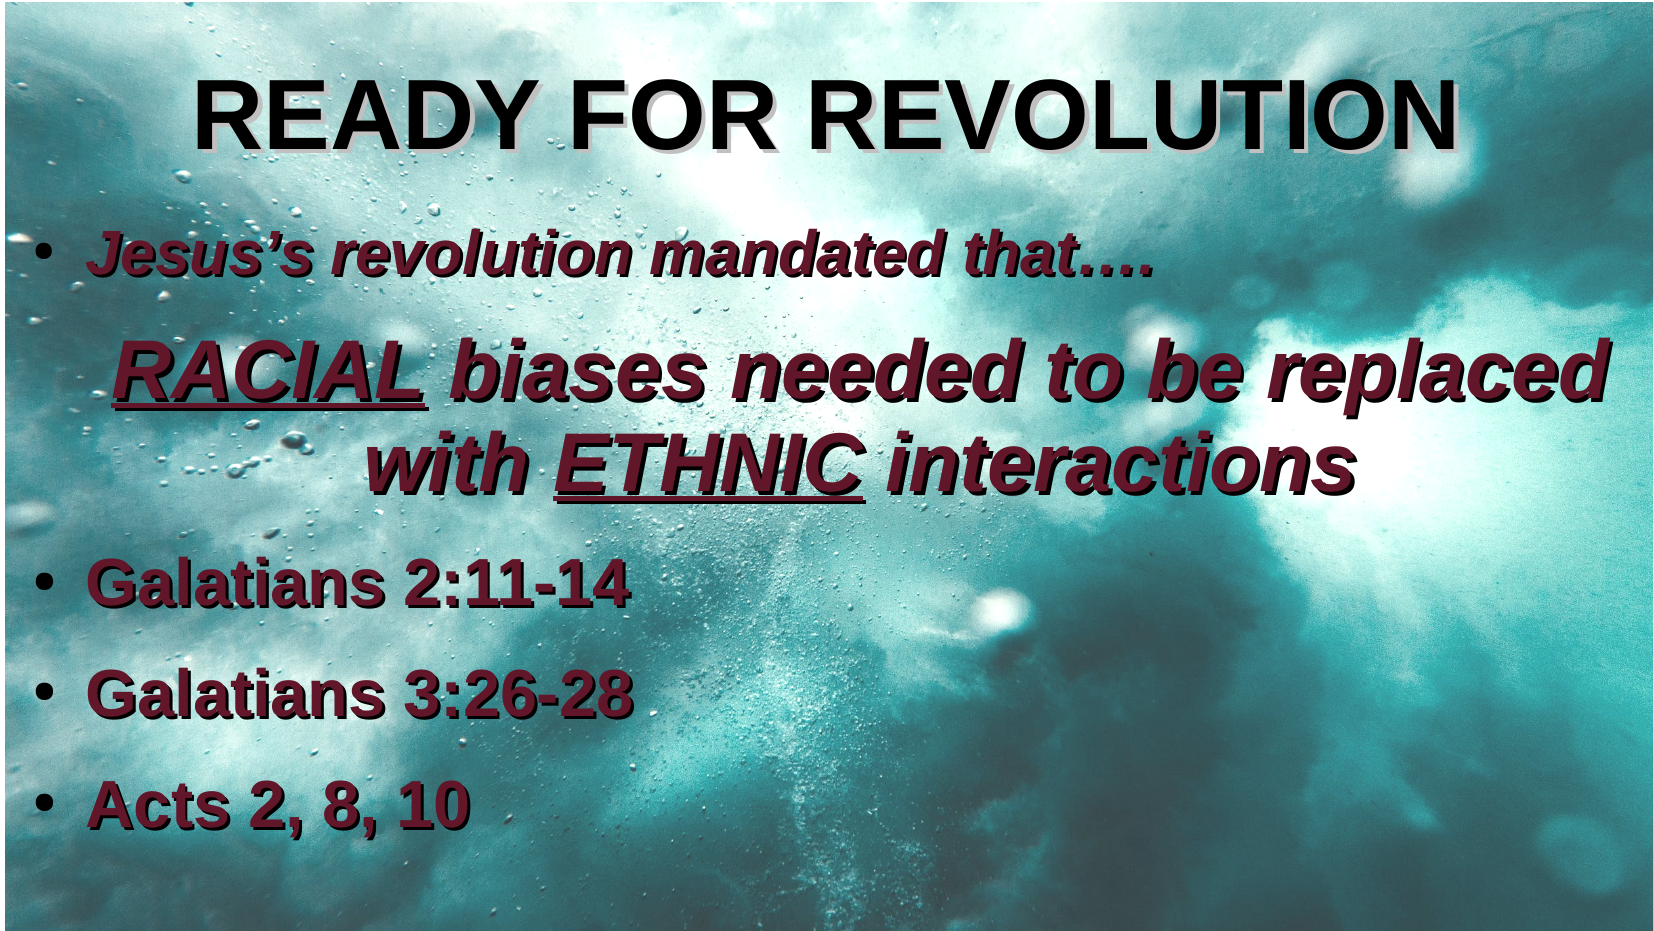

# READY FOR REVOLUTION
Jesus’s revolution mandated that….
RACIAL biases needed to be replaced with ETHNIC interactions
Galatians 2:11-14
Galatians 3:26-28
Acts 2, 8, 10